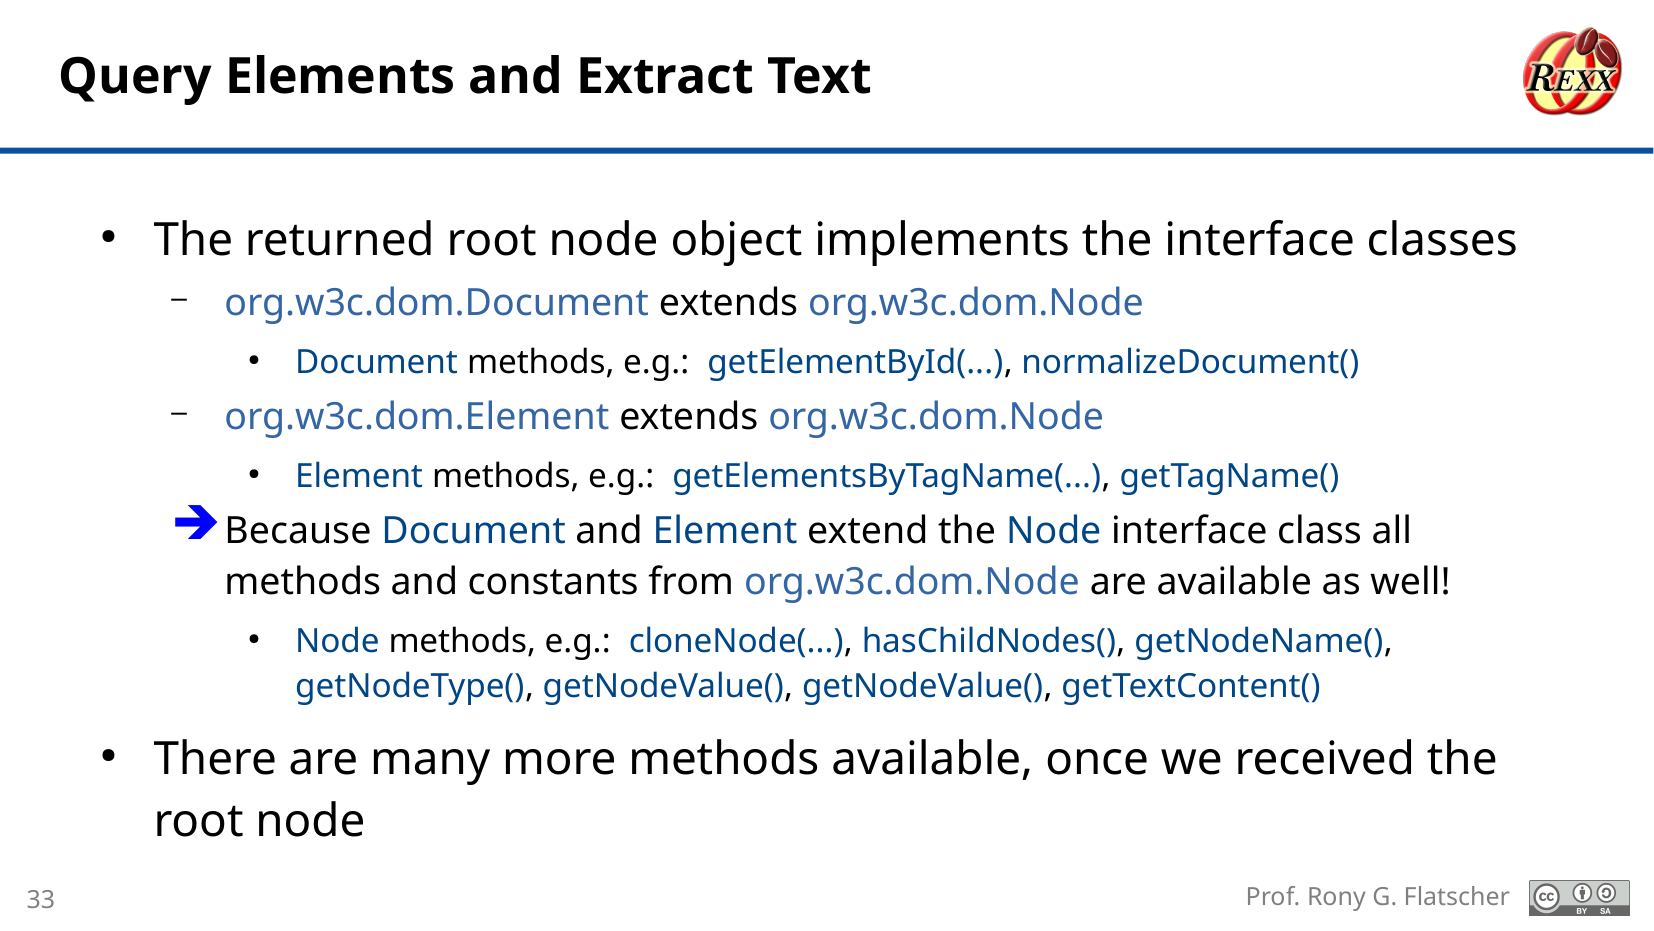

# Query Elements and Extract Text
The returned root node object implements the interface classes
org.w3c.dom.Document extends org.w3c.dom.Node
Document methods, e.g.: getElementById(...), normalizeDocument()
org.w3c.dom.Element extends org.w3c.dom.Node
Element methods, e.g.: getElementsByTagName(...), getTagName()
Because Document and Element extend the Node interface class all methods and constants from org.w3c.dom.Node are available as well!
Node methods, e.g.: cloneNode(...), hasChildNodes(), getNodeName(), getNodeType(), getNodeValue(), getNodeValue(), getTextContent()
There are many more methods available, once we received the root node